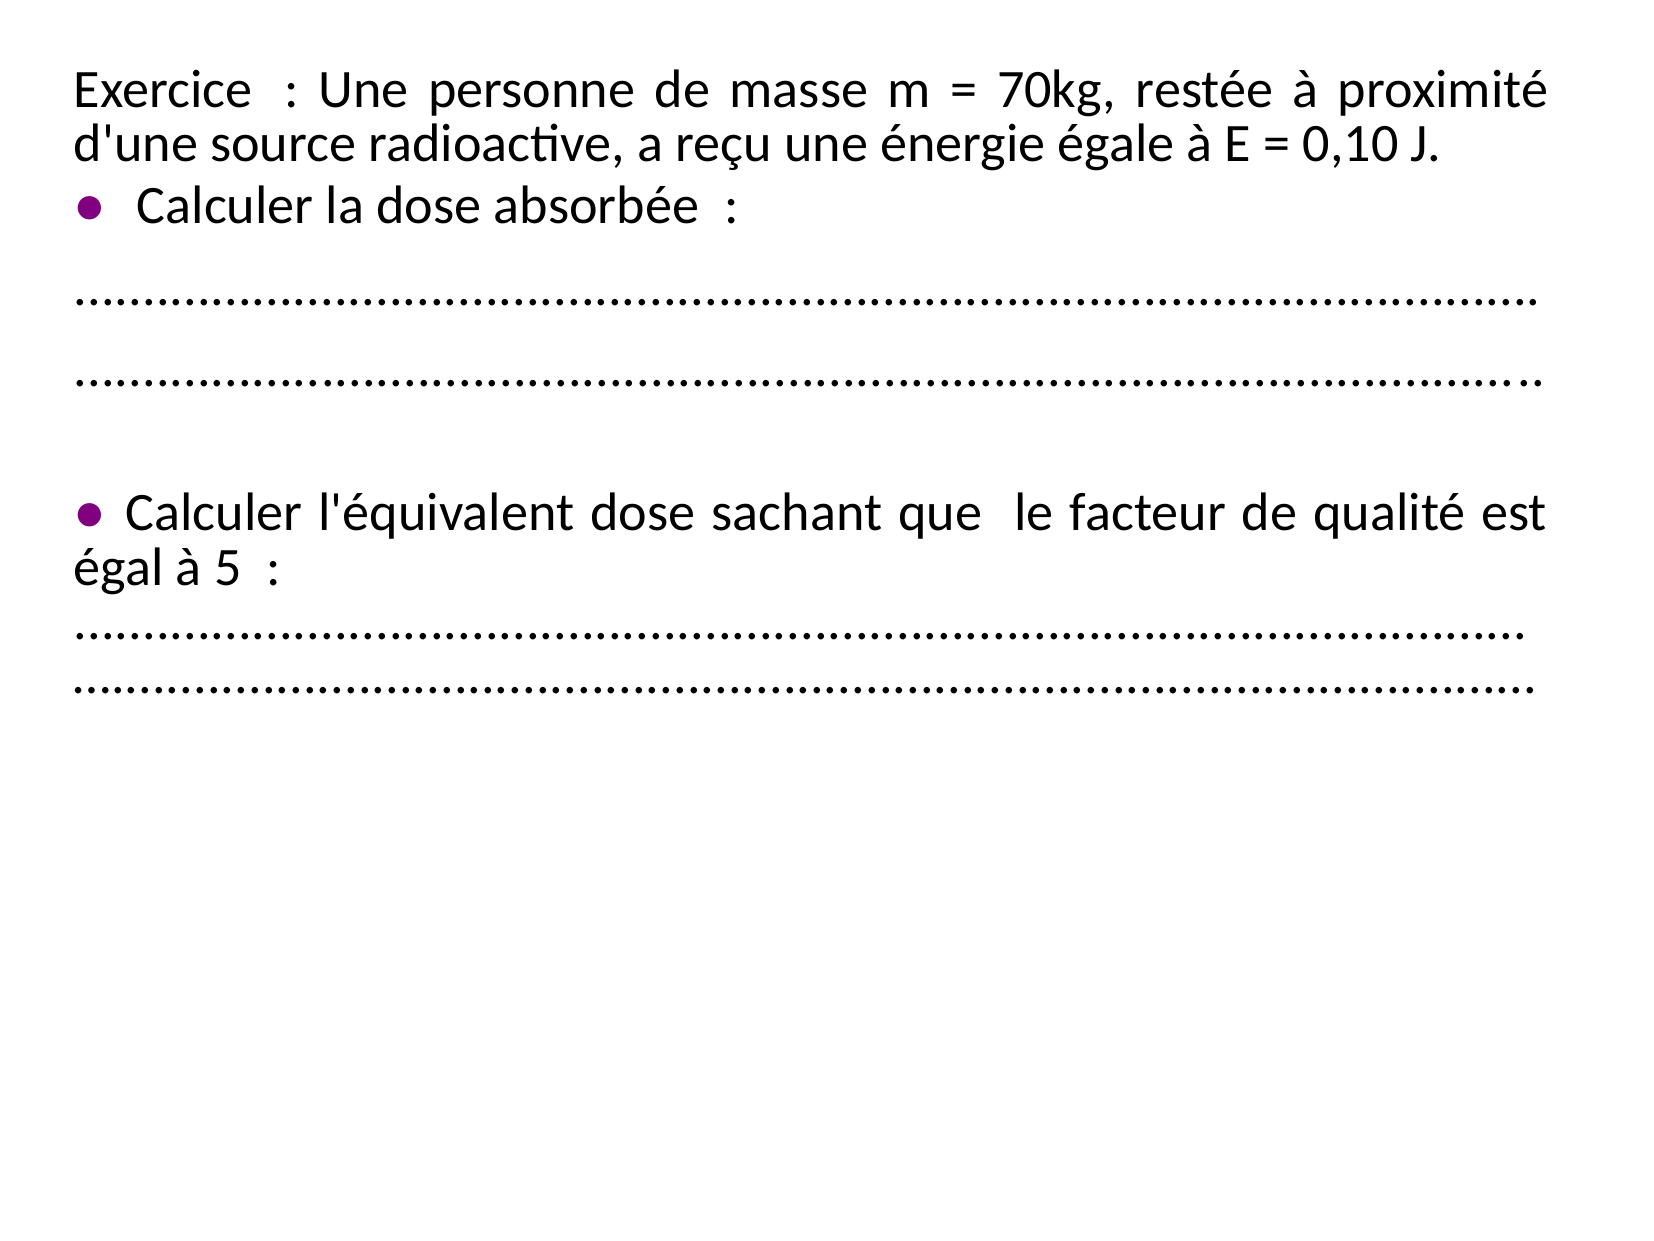

Exercice  : Une personne de masse m = 70kg, restée à proximité d'une source radioactive, a reçu une énergie égale à E = 0,10 J.
● Calculer la dose absorbée  :
......................................................................................................................................................................................................................
● Calculer l'équivalent dose sachant que le facteur de qualité est égal à 5  :
..........................................................................................................
…........................................................................................................